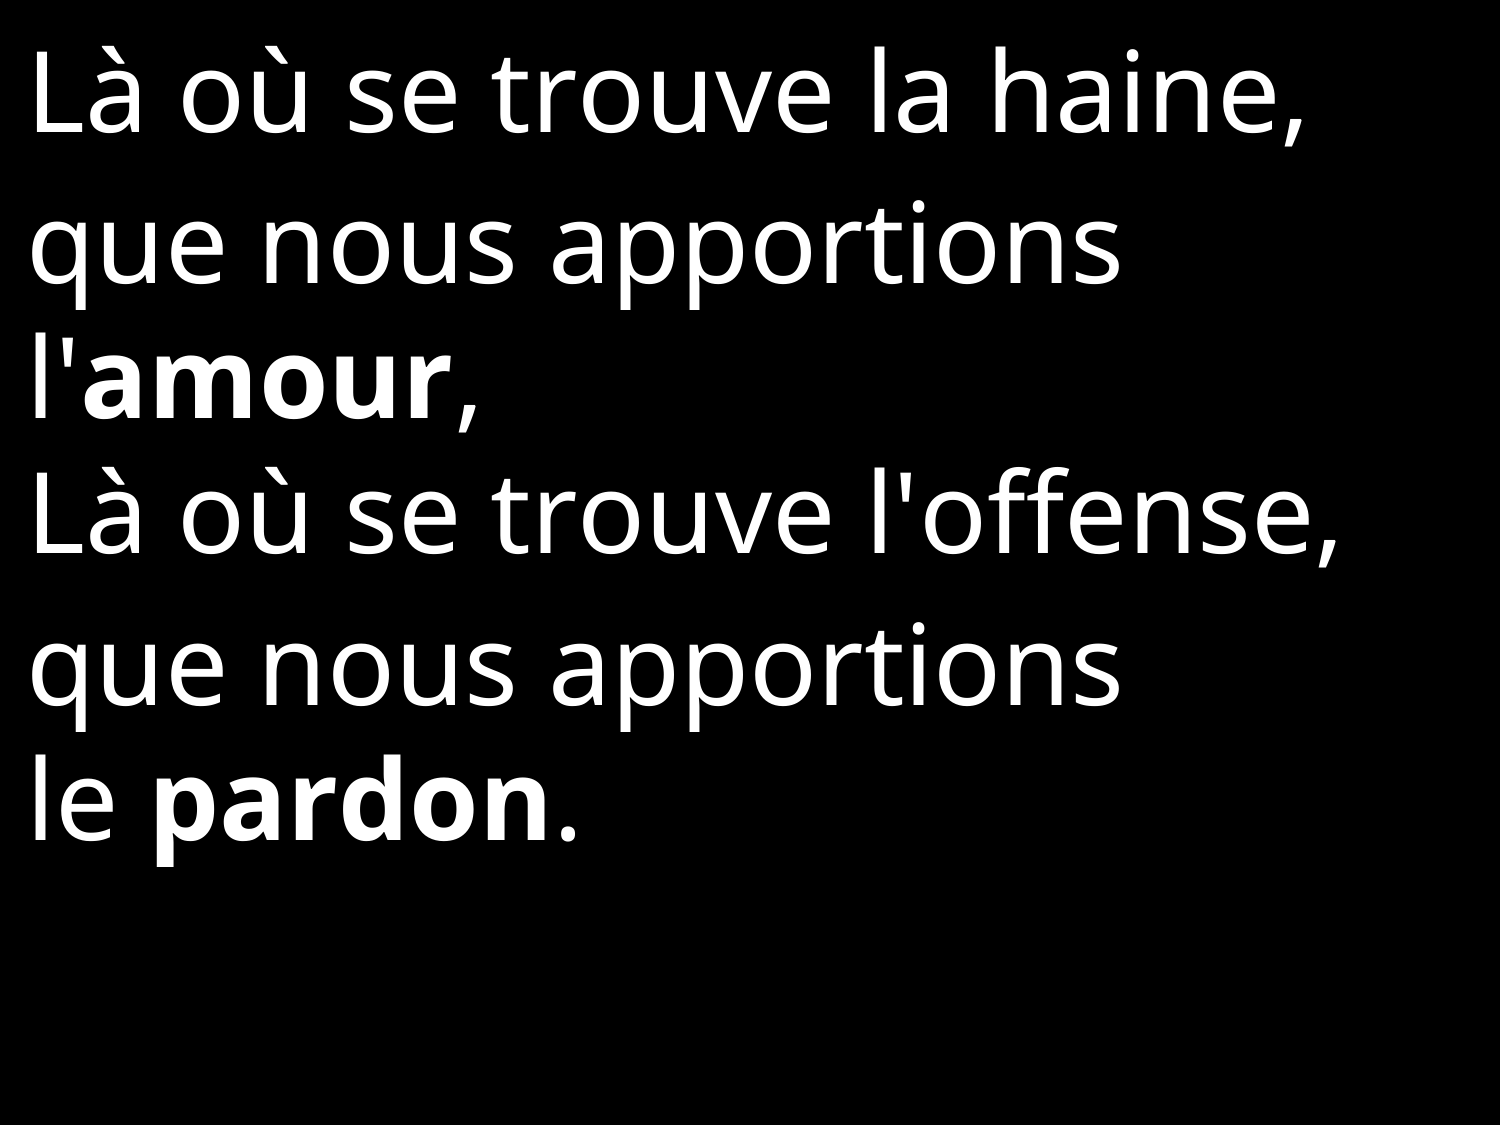

# Là où se trouve la haine,
que nous apportions l'amour, 
Là où se trouve l'offense,
que nous apportions le pardon.